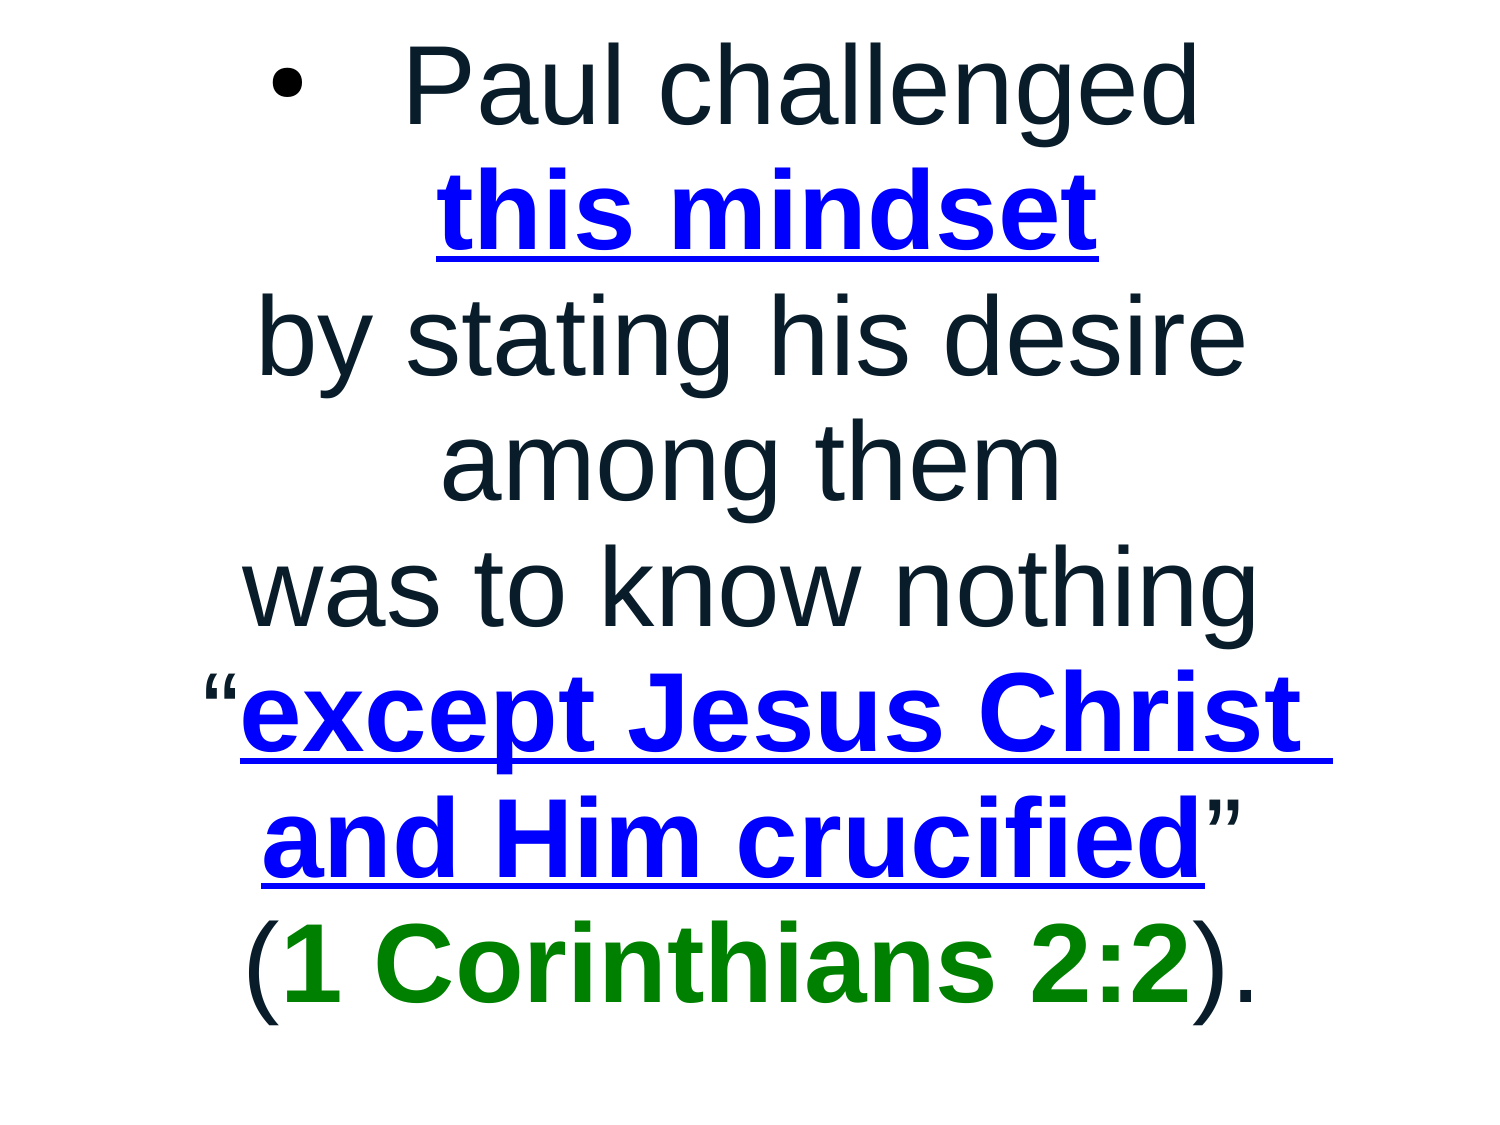

Paul challenged
this mindset
by stating his desire
among them
was to know nothing
“except Jesus Christ
and Him crucified”
(1 Corinthians 2:2).